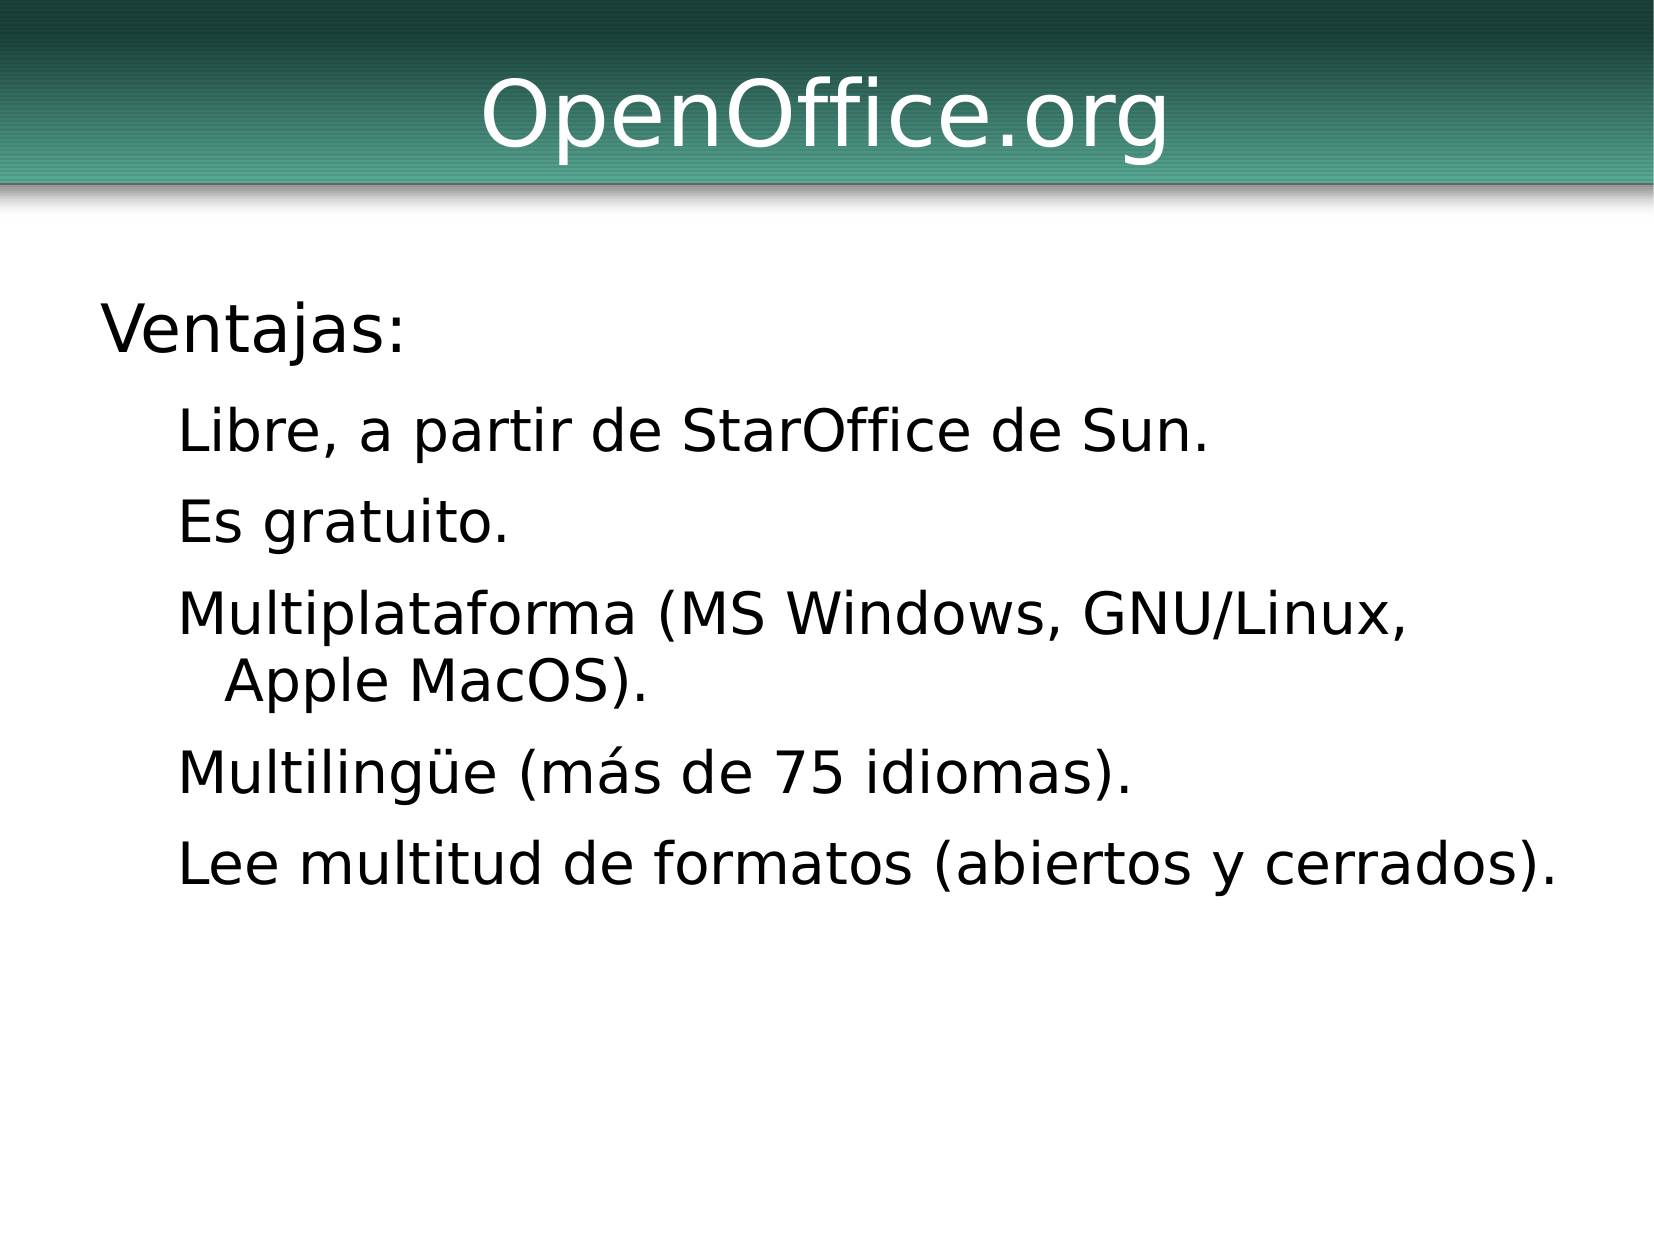

# OpenOffice.org
Ventajas:
Libre, a partir de StarOffice de Sun.
Es gratuito.
Multiplataforma (MS Windows, GNU/Linux, Apple MacOS).
Multilingüe (más de 75 idiomas).
Lee multitud de formatos (abiertos y cerrados).